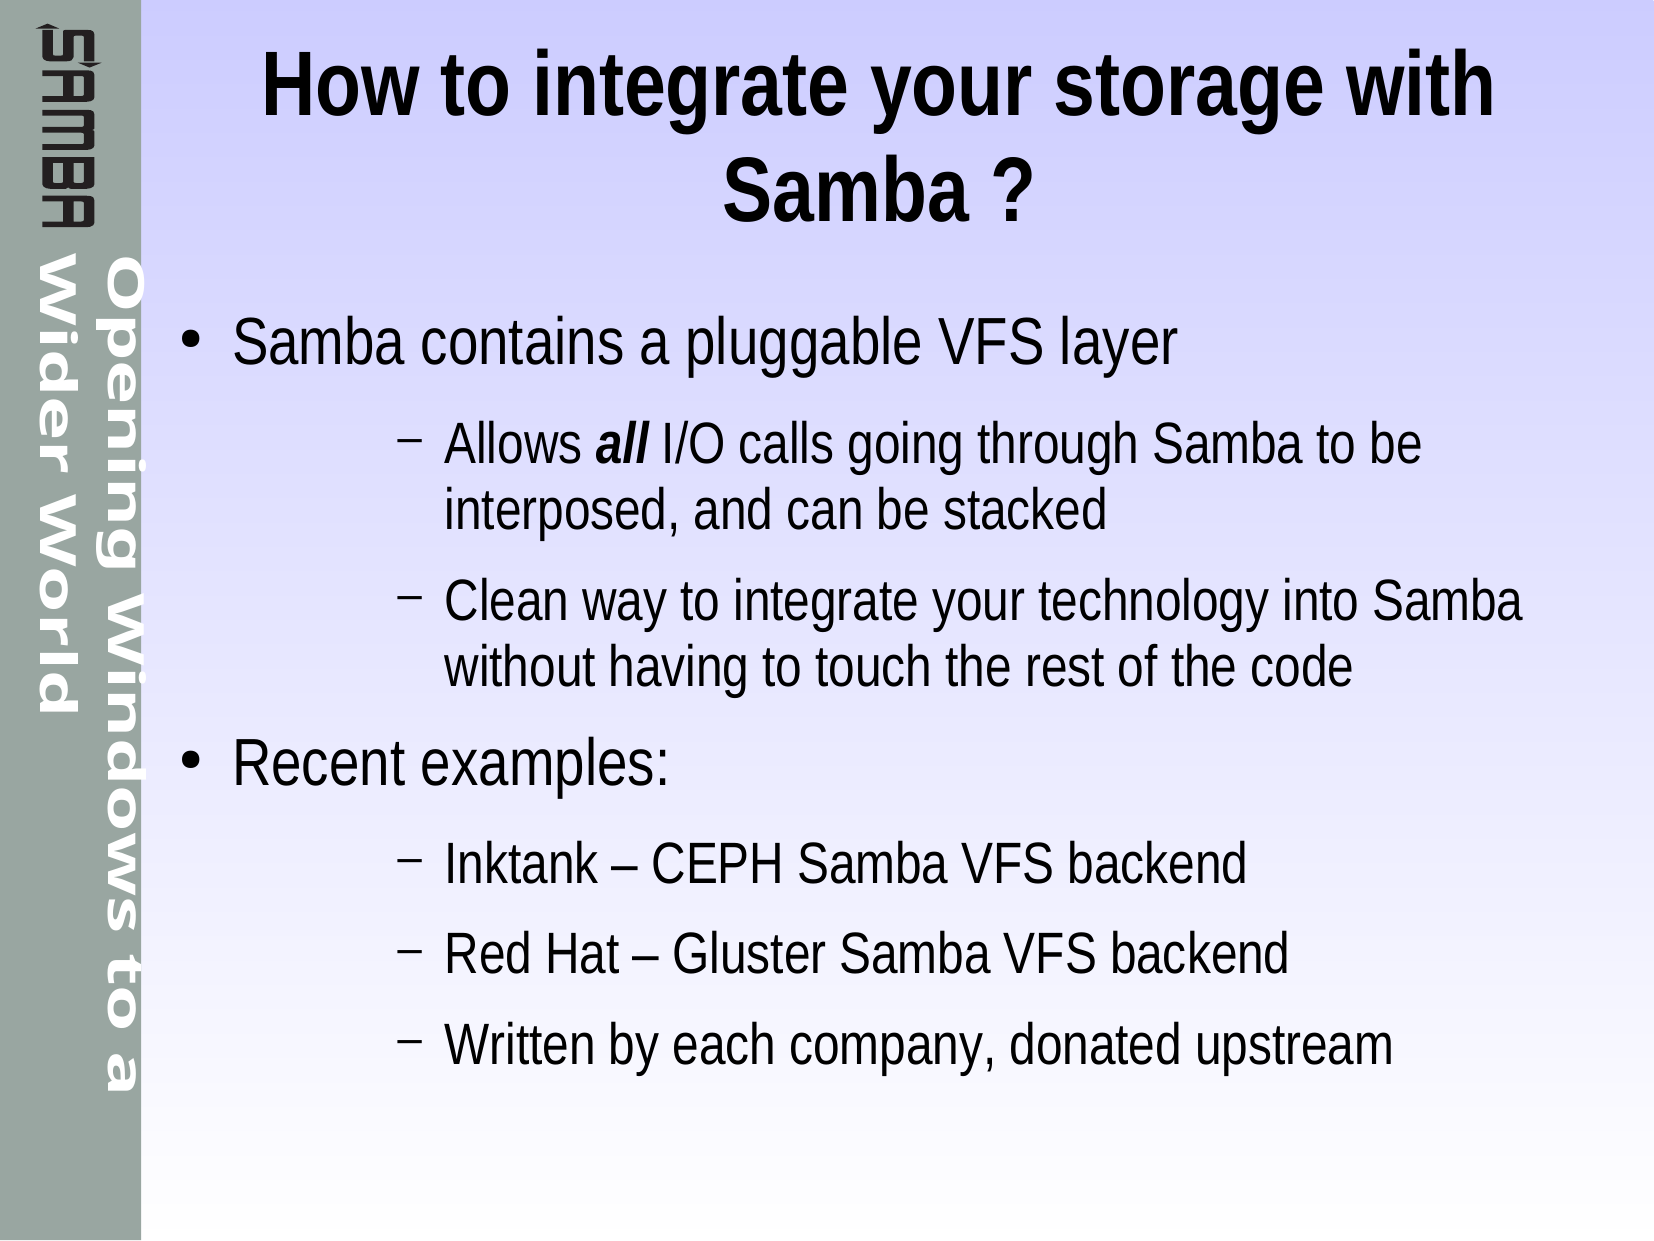

# How to integrate your storage with Samba ?
Samba contains a pluggable VFS layer
Allows all I/O calls going through Samba to be interposed, and can be stacked
Clean way to integrate your technology into Samba without having to touch the rest of the code
Recent examples:
Inktank – CEPH Samba VFS backend
Red Hat – Gluster Samba VFS backend
Written by each company, donated upstream